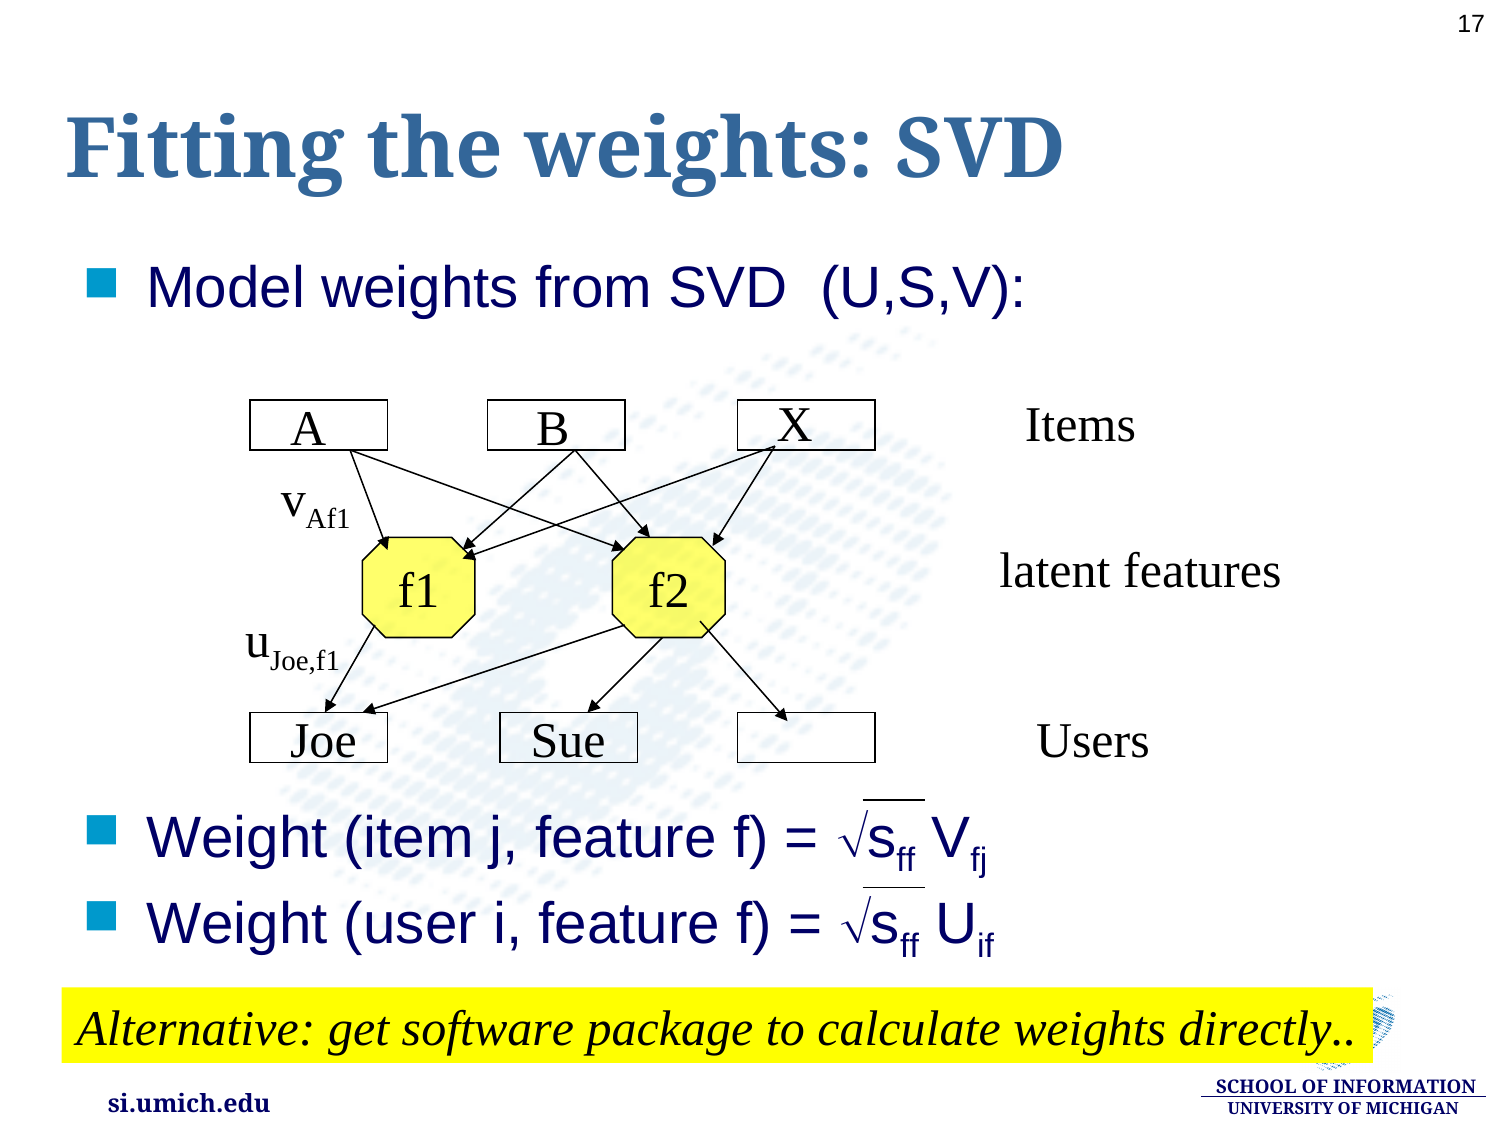

# Fitting the weights: SVD
Model weights from SVD (U,S,V):
Weight (item j, feature f) = sff Vfj
Weight (user i, feature f) = sff Uif
X
Items
A
B
vAf1
latent features
f1
f2
uJoe,f1
Joe
Sue
Users
Alternative: get software package to calculate weights directly..